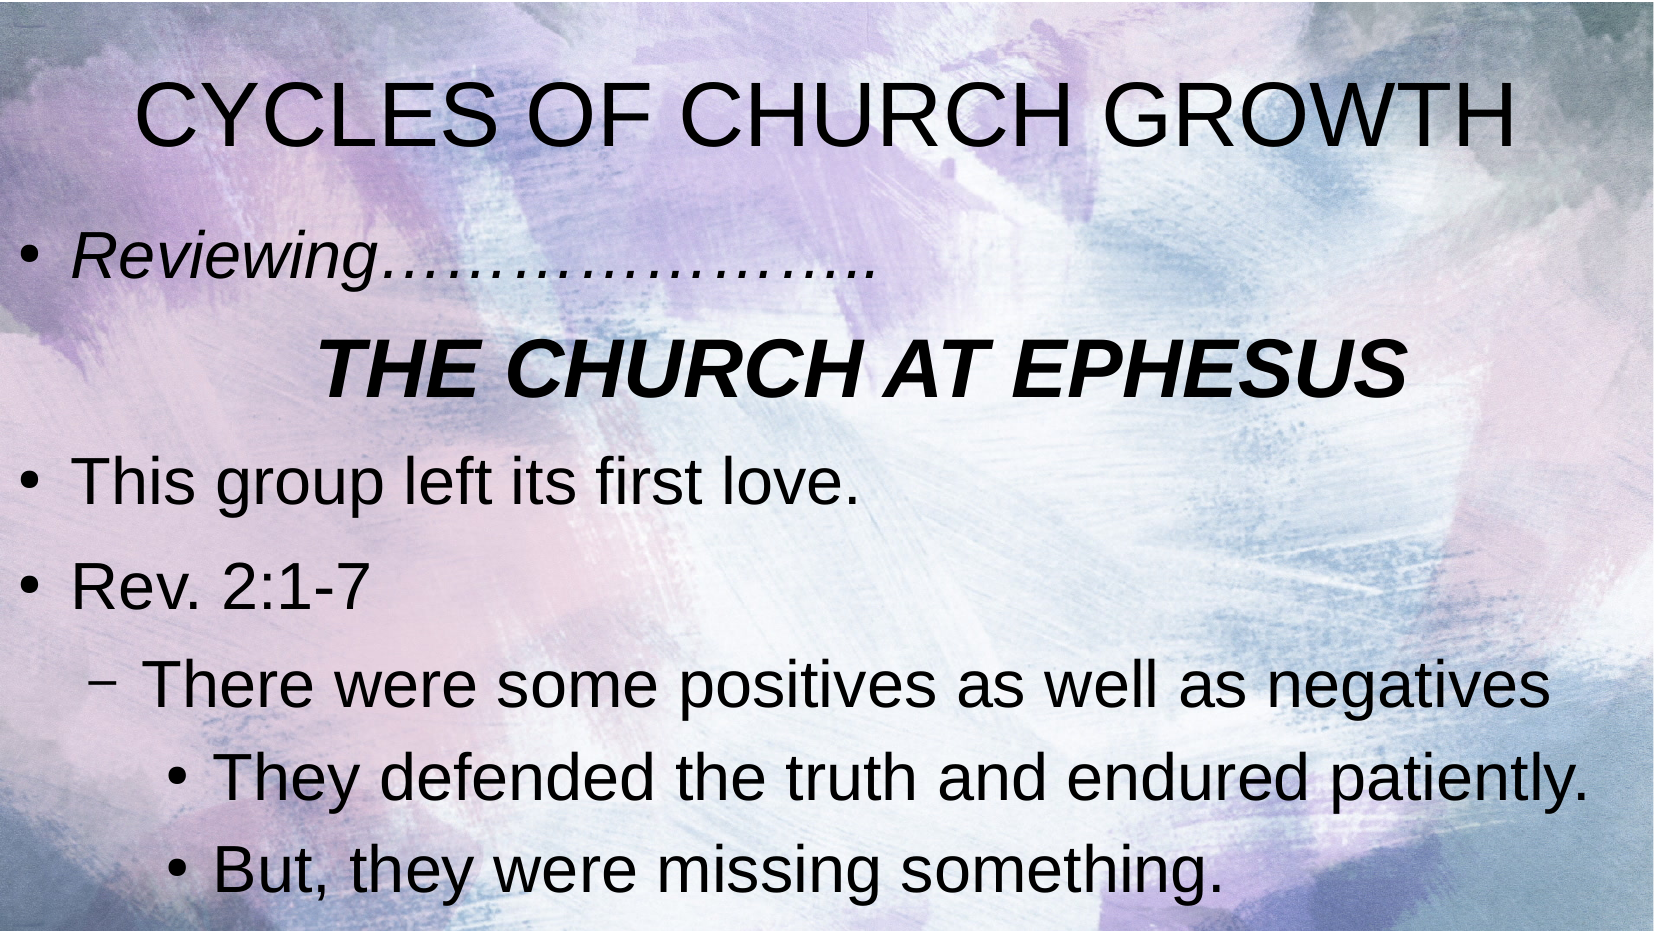

# CYCLES OF CHURCH GROWTH
Reviewing…………………..
THE CHURCH AT EPHESUS
This group left its first love.
Rev. 2:1-7
There were some positives as well as negatives
They defended the truth and endured patiently.
But, they were missing something.